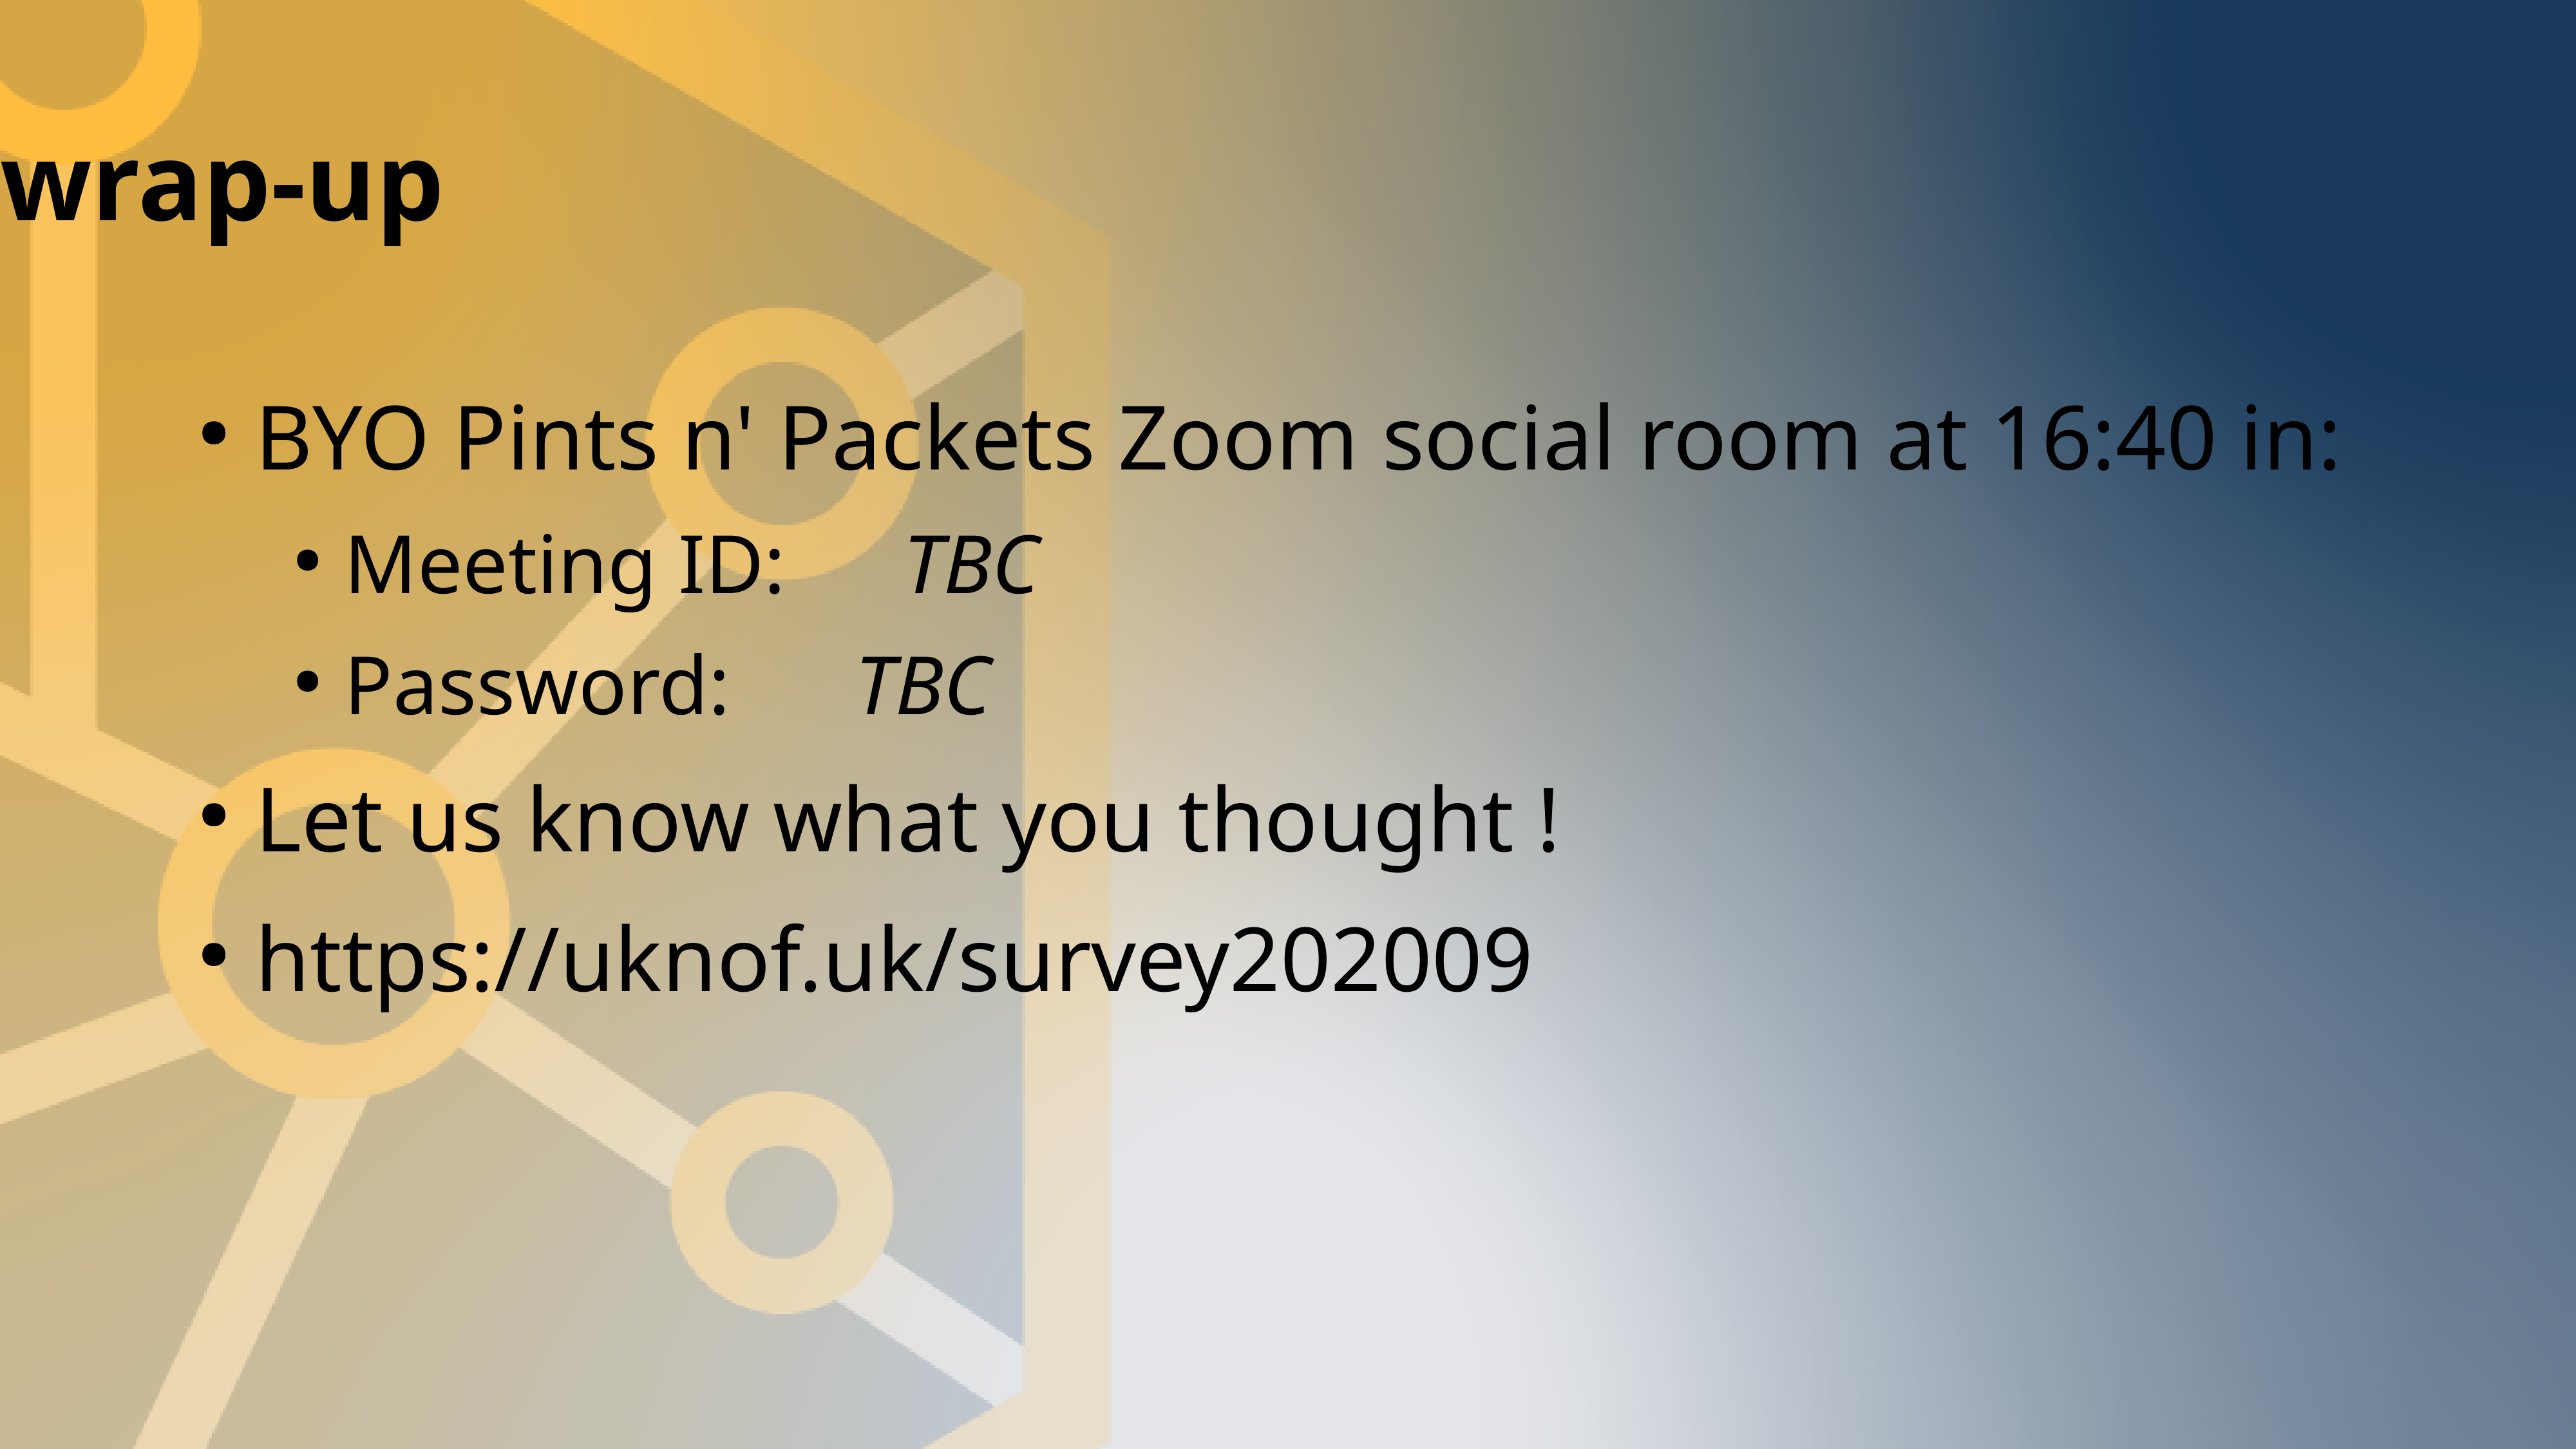

# wrap-up
 BYO Pints n' Packets Zoom social room at 16:40 in:
 Meeting ID: 		TBC
 Password:			TBC
 Let us know what you thought !
 https://uknof.uk/survey202009